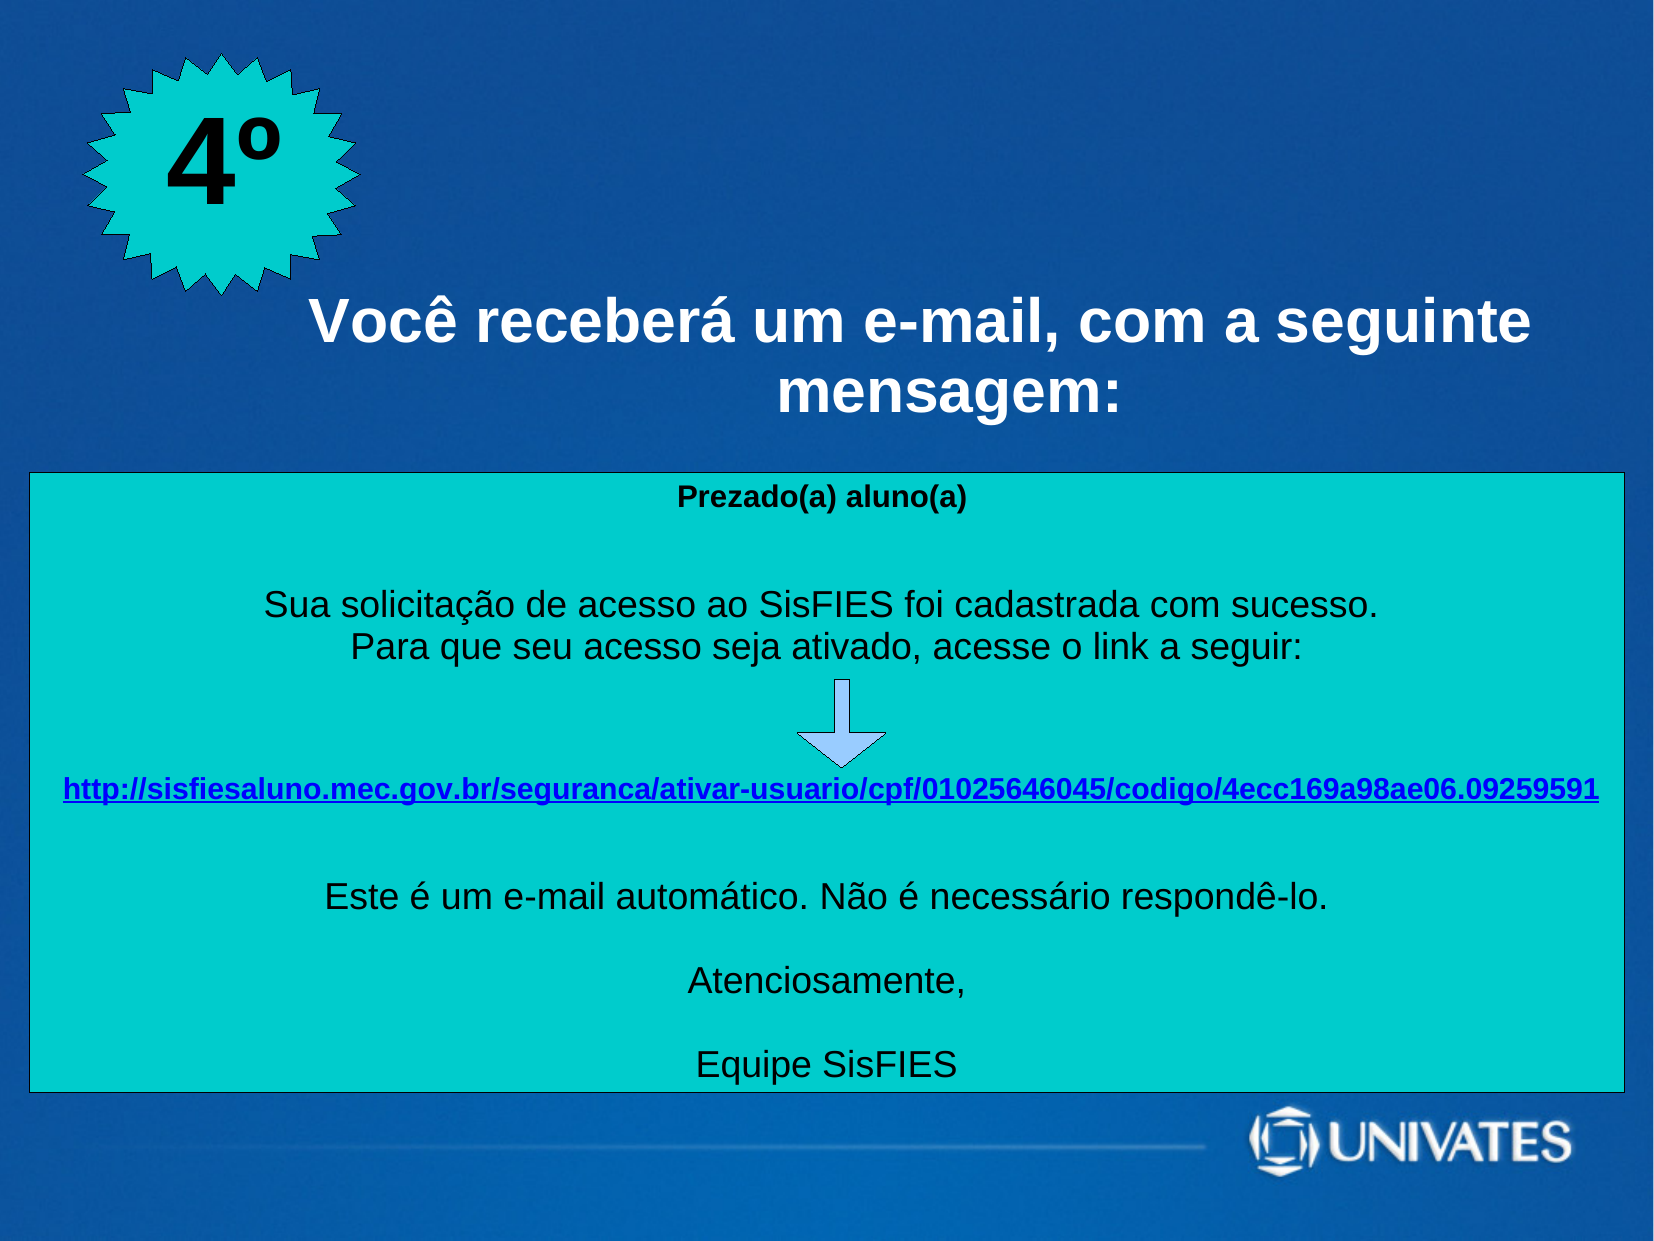

Você receberá um e-mail, com a seguinte mensagem:
# 4º
Prezado(a) aluno(a)
Sua solicitação de acesso ao SisFIES foi cadastrada com sucesso.
Para que seu acesso seja ativado, acesse o link a seguir:
 http://sisfiesaluno.mec.gov.br/seguranca/ativar-usuario/cpf/01025646045/codigo/4ecc169a98ae06.09259591
Este é um e-mail automático. Não é necessário respondê-lo.
Atenciosamente,
Equipe SisFIES